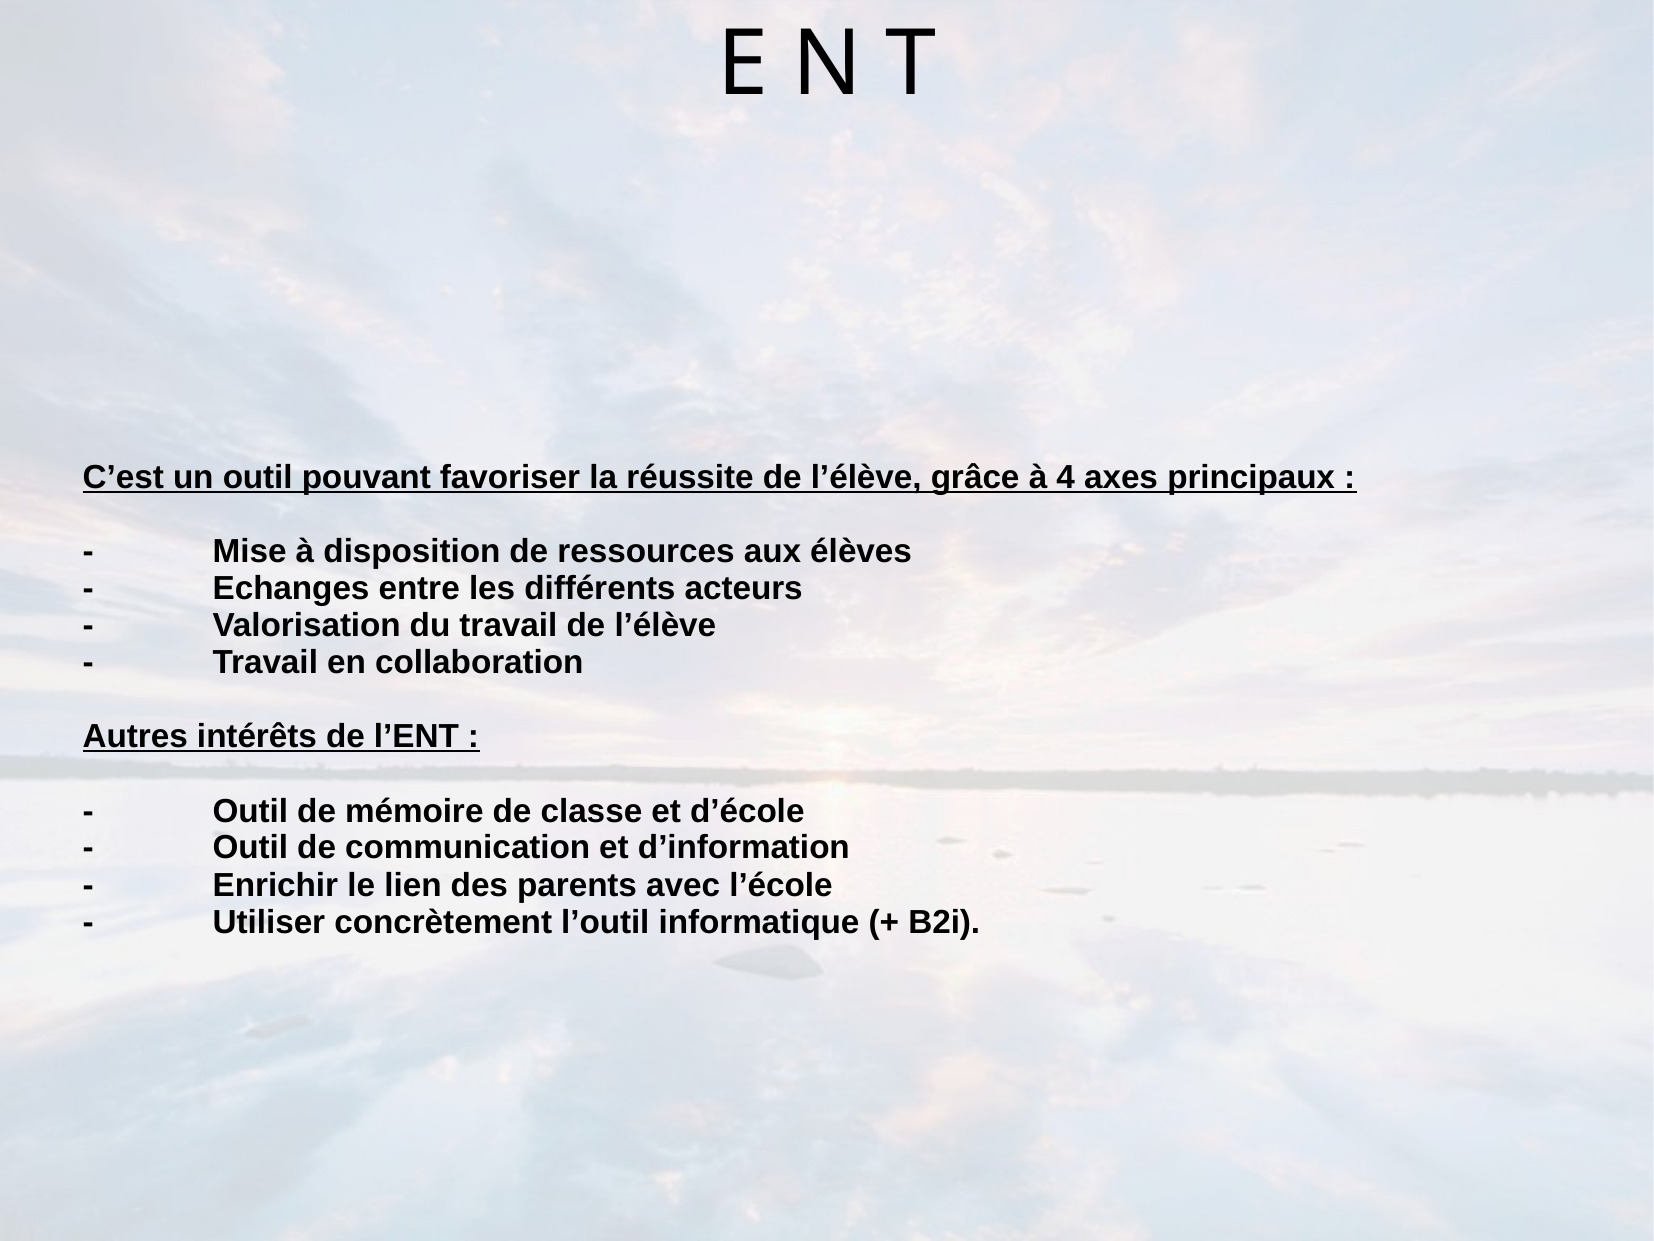

E N T
# C’est un outil pouvant favoriser la réussite de l’élève, grâce à 4 axes principaux :
-	Mise à disposition de ressources aux élèves
-	Echanges entre les différents acteurs
-	Valorisation du travail de l’élève
-	Travail en collaboration
Autres intérêts de l’ENT :
- 	Outil de mémoire de classe et d’école
-	Outil de communication et d’information
-	Enrichir le lien des parents avec l’école
-	Utiliser concrètement l’outil informatique (+ B2i).